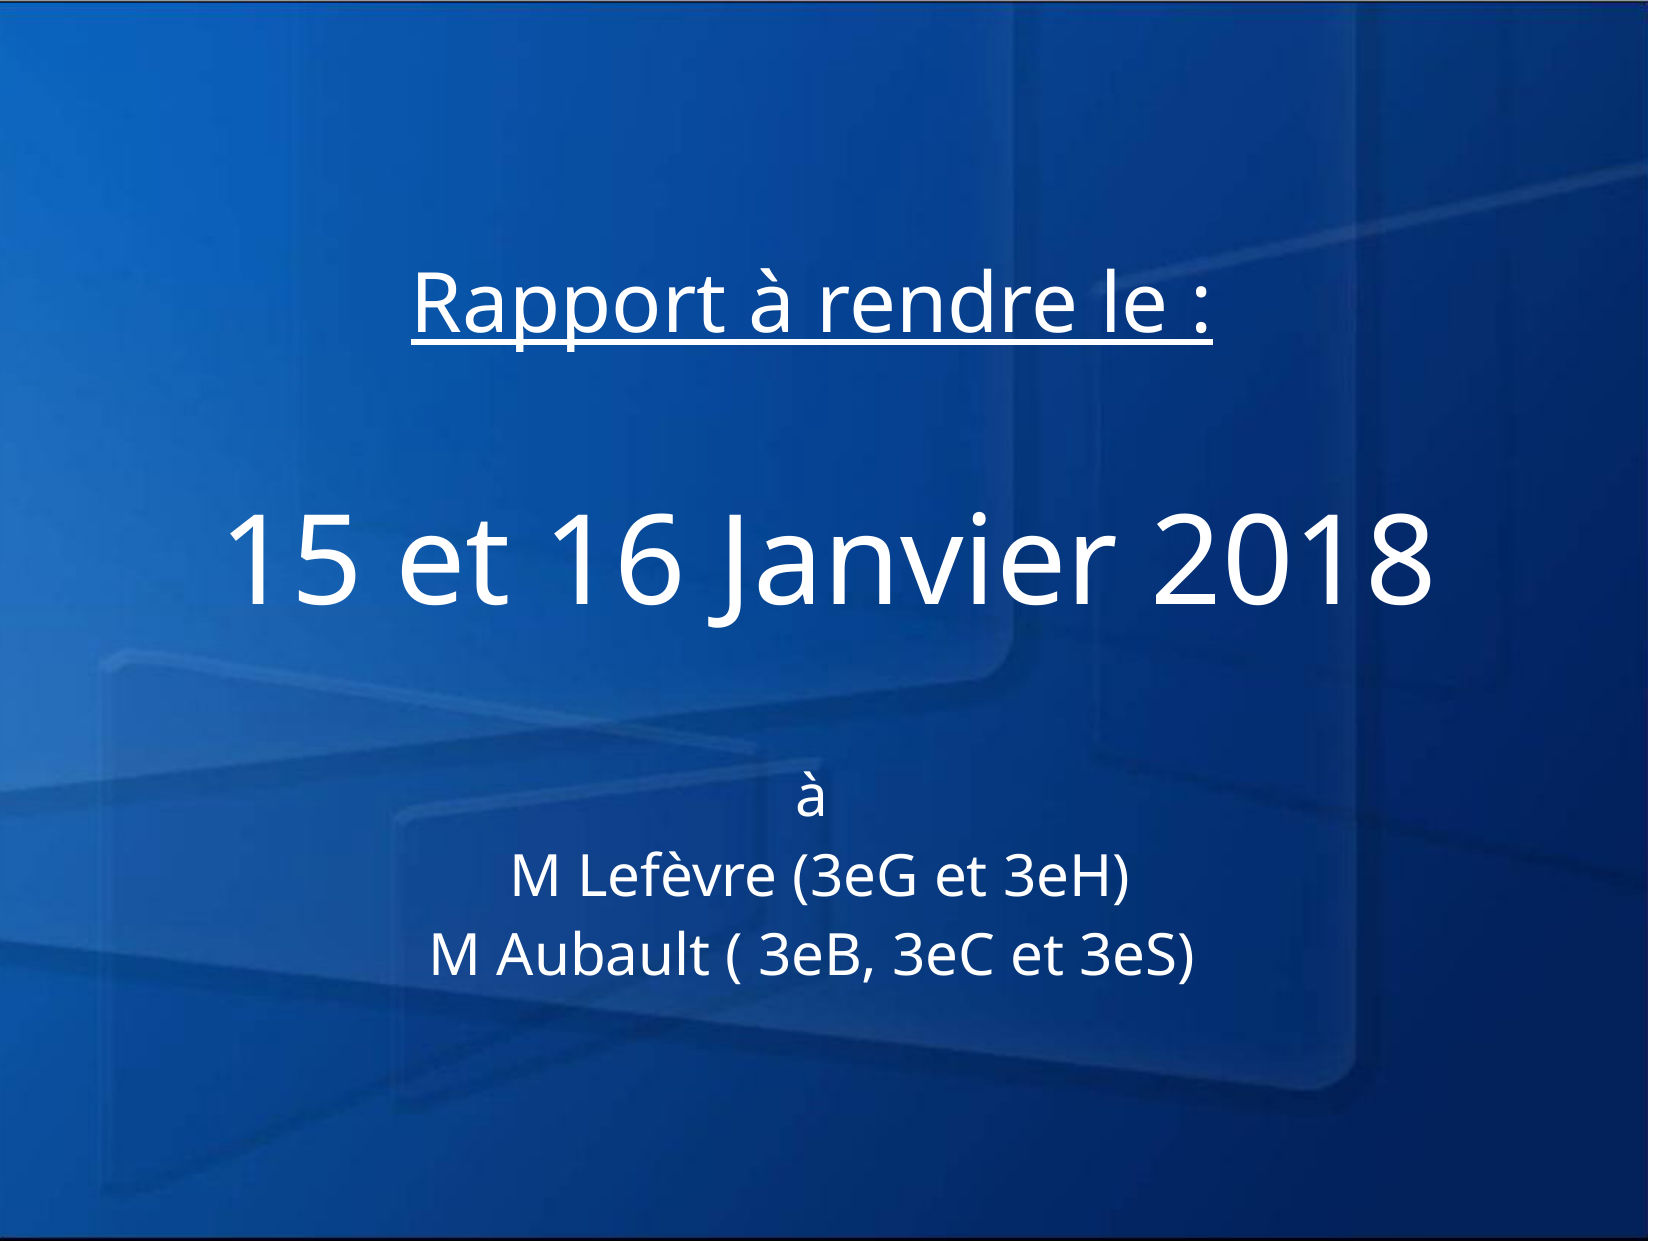

Rapport à rendre le :
 15 et 16 Janvier 2018
à
 M Lefèvre (3eG et 3eH)
M Aubault ( 3eB, 3eC et 3eS)